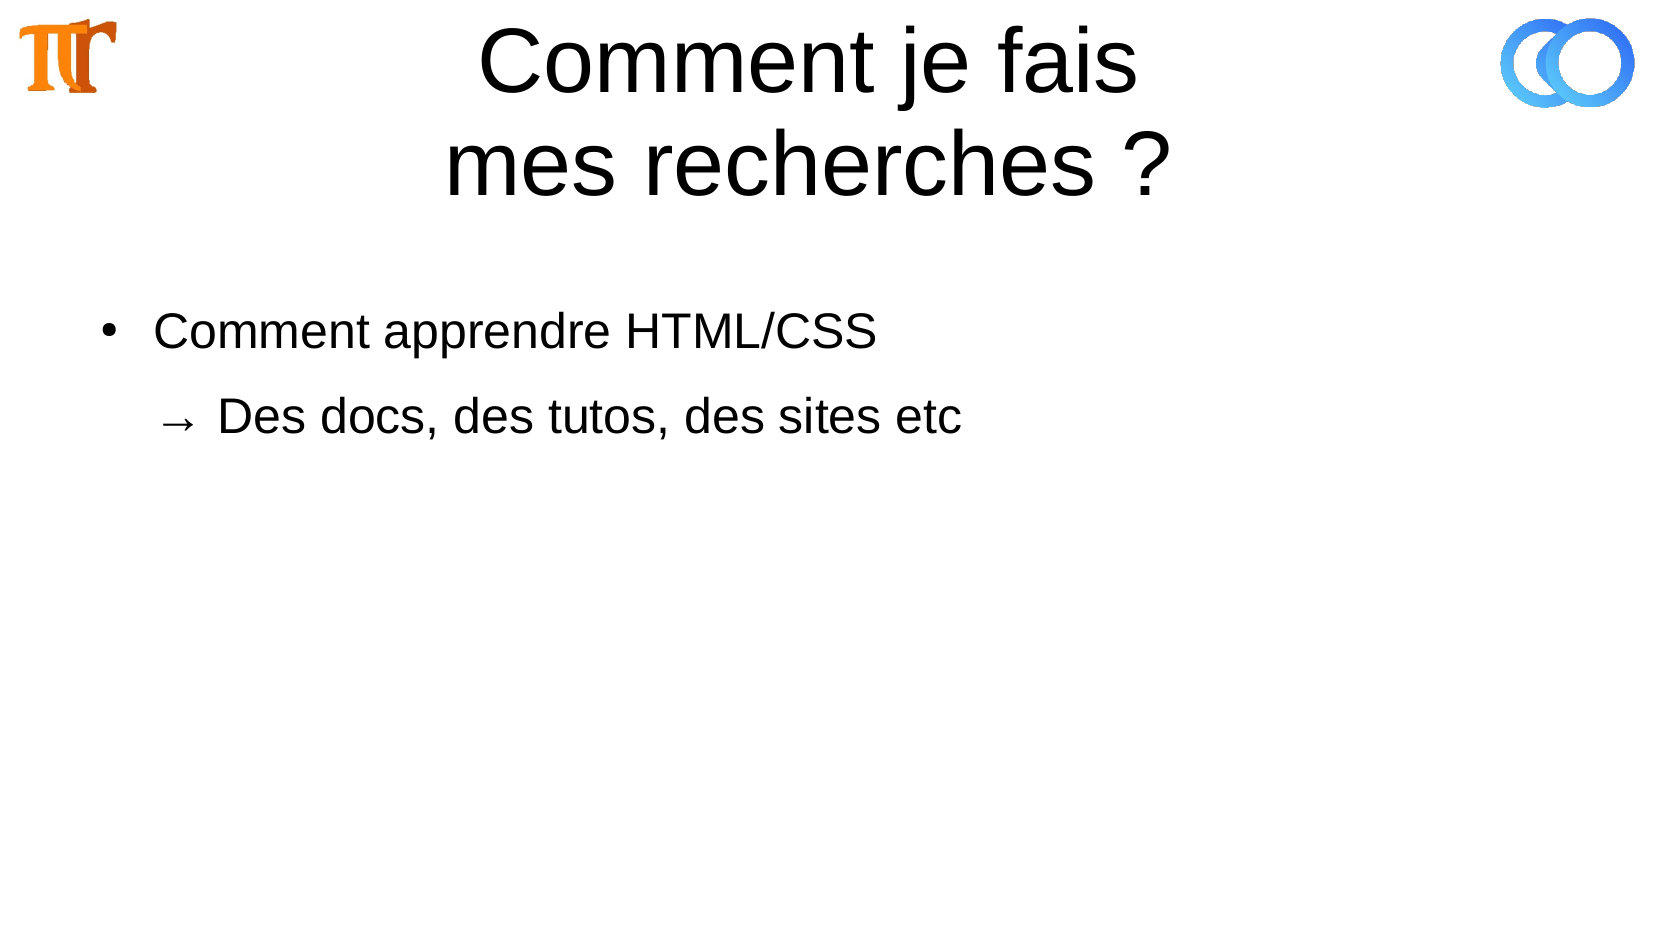

# Comment je fais mes recherches ?
Comment apprendre HTML/CSS
→ Des docs, des tutos, des sites etc